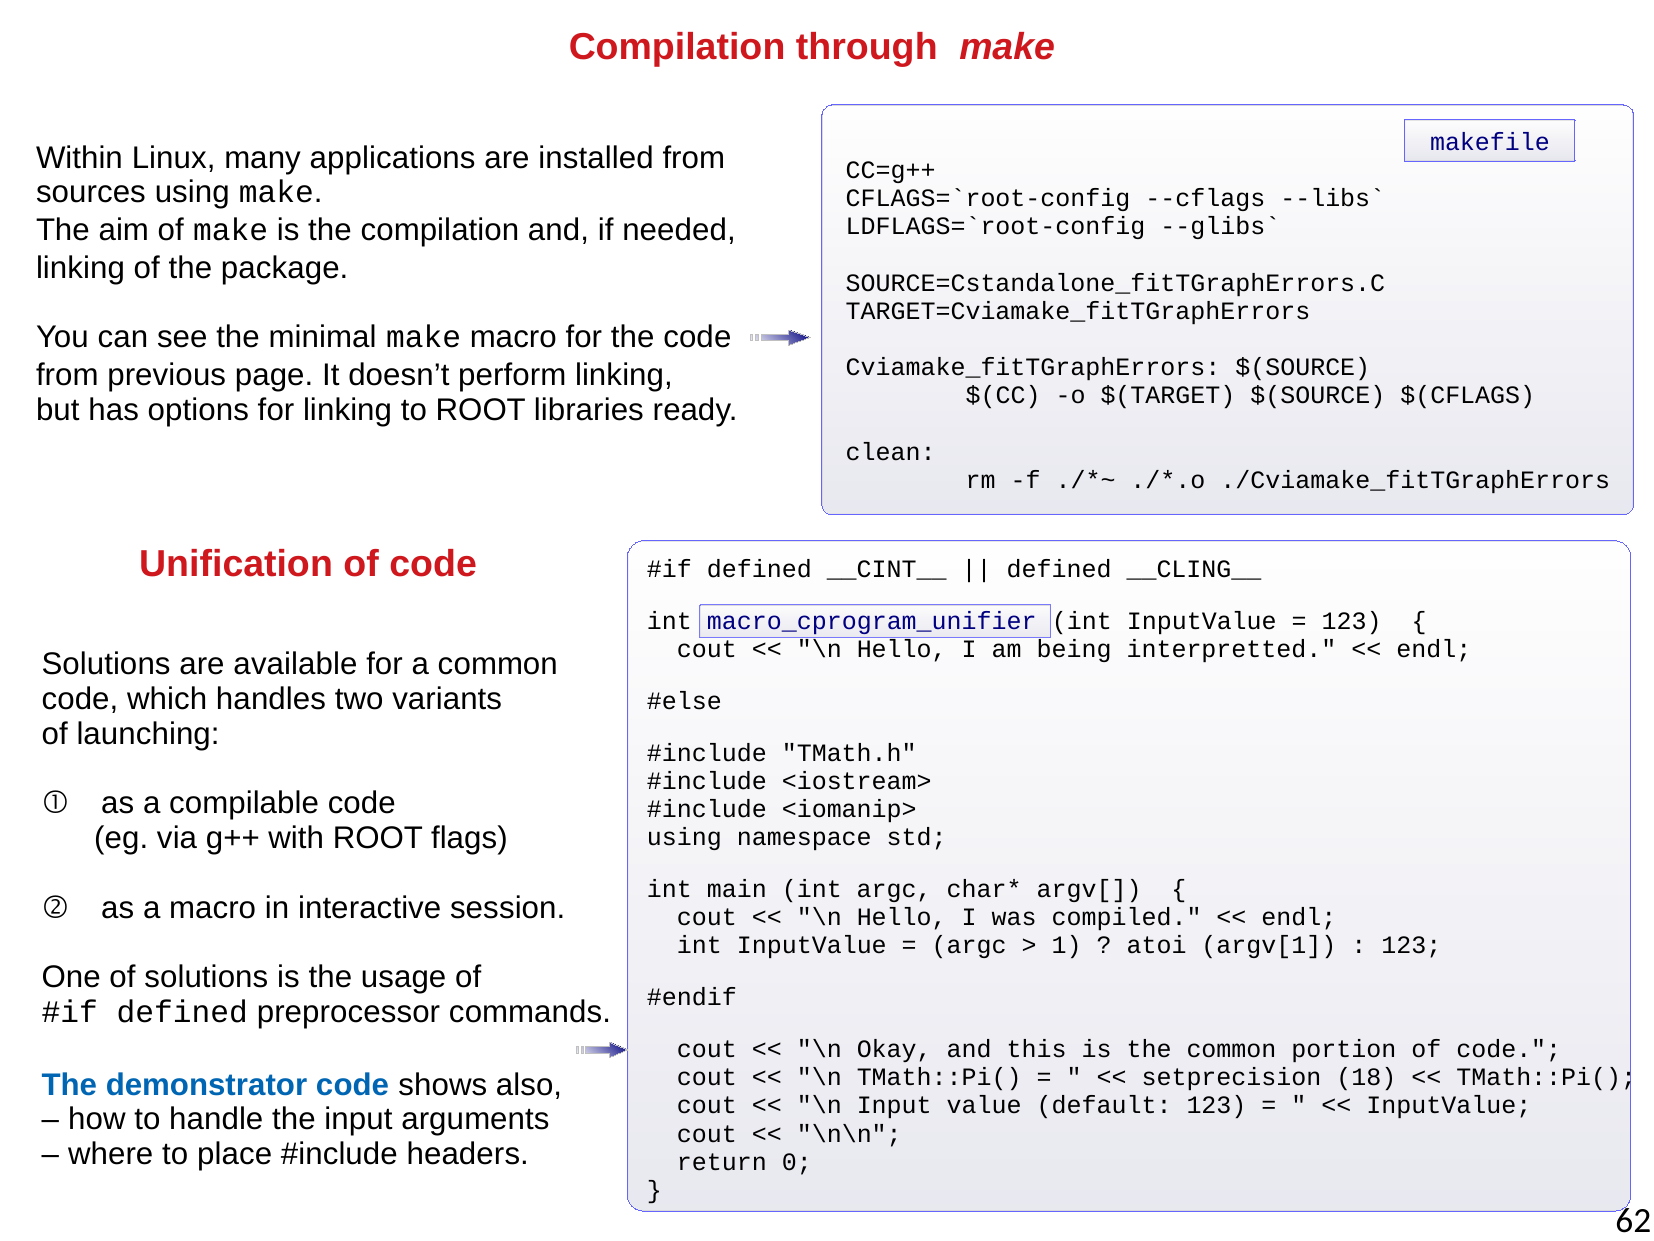

Compilation through make
Within Linux, many applications are installed from
sources using make.
The aim of make is the compilation and, if needed,
linking of the package.
You can see the minimal make macro for the code
from previous page. It doesn’t perform linking,
but has options for linking to ROOT libraries ready.
makefile
CC=g++
CFLAGS=`root-config --cflags --libs`
LDFLAGS=`root-config --glibs`
SOURCE=Cstandalone_fitTGraphErrors.C
TARGET=Cviamake_fitTGraphErrors
Cviamake_fitTGraphErrors: $(SOURCE)
 $(CC) -o $(TARGET) $(SOURCE) $(CFLAGS)
clean:
 rm -f ./*~ ./*.o ./Cviamake_fitTGraphErrors
Unification of code
#if defined __CINT__ || defined __CLING__
int macro_cprogram_unifier (int InputValue = 123) {
 cout << "\n Hello, I am being interpretted." << endl;
#else
#include "TMath.h"
#include <iostream>
#include <iomanip>
using namespace std;
int main (int argc, char* argv[]) {
 cout << "\n Hello, I was compiled." << endl;
 int InputValue = (argc > 1) ? atoi (argv[1]) : 123;
#endif
 cout << "\n Okay, and this is the common portion of code.";
 cout << "\n TMath::Pi() = " << setprecision (18) << TMath::Pi();
 cout << "\n Input value (default: 123) = " << InputValue;
 cout << "\n\n";
 return 0;
}
Solutions are available for a common
code, which handles two variants
of launching:
➀ as a compilable code
 (eg. via g++ with ROOT flags)
➁ as a macro in interactive session.
One of solutions is the usage of
#if defined preprocessor commands.
The demonstrator code shows also,
– how to handle the input arguments
– where to place #include headers.